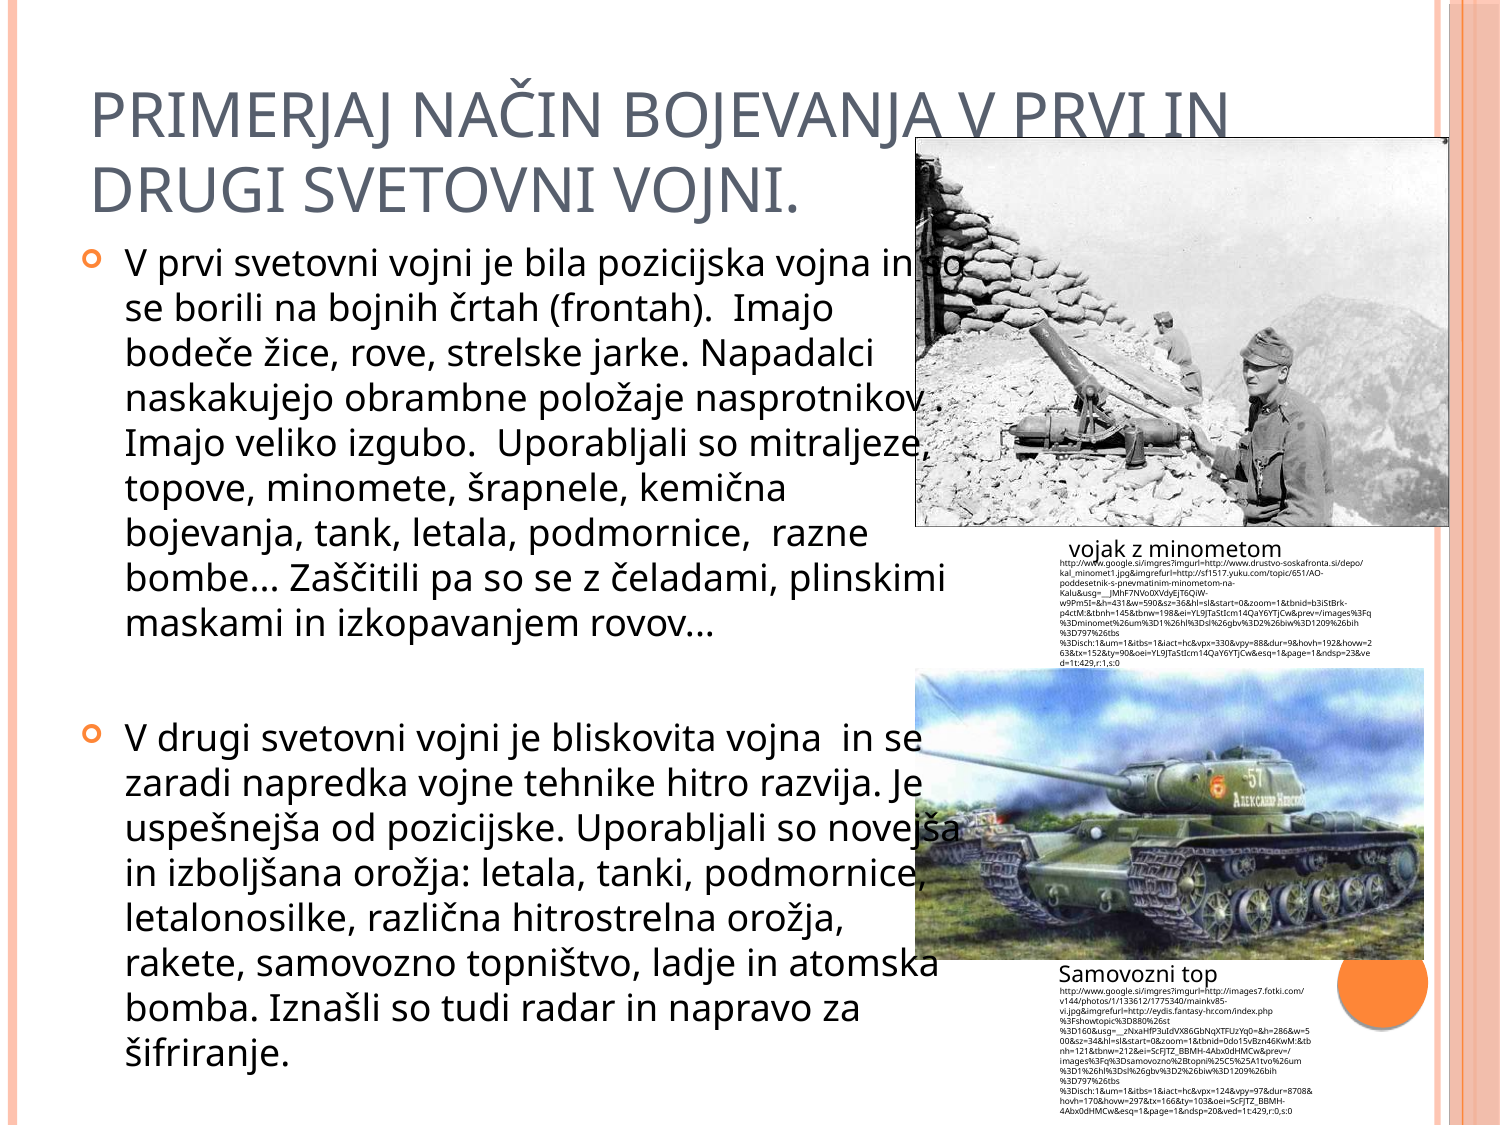

# Primerjaj način bojevanja v prvi in drugi svetovni vojni.
V prvi svetovni vojni je bila pozicijska vojna in so se borili na bojnih črtah (frontah). Imajo bodeče žice, rove, strelske jarke. Napadalci naskakujejo obrambne položaje nasprotnikov . Imajo veliko izgubo. Uporabljali so mitraljeze, topove, minomete, šrapnele, kemična bojevanja, tank, letala, podmornice, razne bombe... Zaščitili pa so se z čeladami, plinskimi maskami in izkopavanjem rovov...
V drugi svetovni vojni je bliskovita vojna in se zaradi napredka vojne tehnike hitro razvija. Je uspešnejša od pozicijske. Uporabljali so novejša in izboljšana orožja: letala, tanki, podmornice, letalonosilke, različna hitrostrelna orožja, rakete, samovozno topništvo, ladje in atomska bomba. Iznašli so tudi radar in napravo za šifriranje.
vojak z minometom
http://www.google.si/imgres?imgurl=http://www.drustvo-soskafronta.si/depo/kal_minomet1.jpg&imgrefurl=http://sf1517.yuku.com/topic/651/AO-poddesetnik-s-pnevmatinim-minometom-na-Kalu&usg=__JMhF7NVo0XVdyEjT6QiW-w9Pm5I=&h=431&w=590&sz=36&hl=sl&start=0&zoom=1&tbnid=b3iStBrk-p4ctM:&tbnh=145&tbnw=198&ei=YL9JTaStIcm14QaY6YTjCw&prev=/images%3Fq%3Dminomet%26um%3D1%26hl%3Dsl%26gbv%3D2%26biw%3D1209%26bih%3D797%26tbs%3Disch:1&um=1&itbs=1&iact=hc&vpx=330&vpy=88&dur=9&hovh=192&hovw=263&tx=152&ty=90&oei=YL9JTaStIcm14QaY6YTjCw&esq=1&page=1&ndsp=23&ved=1t:429,r:1,s:0
Samovozni top
http://www.google.si/imgres?imgurl=http://images7.fotki.com/v144/photos/1/133612/1775340/mainkv85-vi.jpg&imgrefurl=http://eydis.fantasy-hr.com/index.php%3Fshowtopic%3D880%26st%3D160&usg=__zNxaHfP3uIdVX86GbNqXTFUzYq0=&h=286&w=500&sz=34&hl=sl&start=0&zoom=1&tbnid=0do15vBzn46KwM:&tbnh=121&tbnw=212&ei=ScFJTZ_BBMH-4Abx0dHMCw&prev=/images%3Fq%3Dsamovozno%2Btopni%25C5%25A1tvo%26um%3D1%26hl%3Dsl%26gbv%3D2%26biw%3D1209%26bih%3D797%26tbs%3Disch:1&um=1&itbs=1&iact=hc&vpx=124&vpy=97&dur=8708&hovh=170&hovw=297&tx=166&ty=103&oei=ScFJTZ_BBMH-4Abx0dHMCw&esq=1&page=1&ndsp=20&ved=1t:429,r:0,s:0